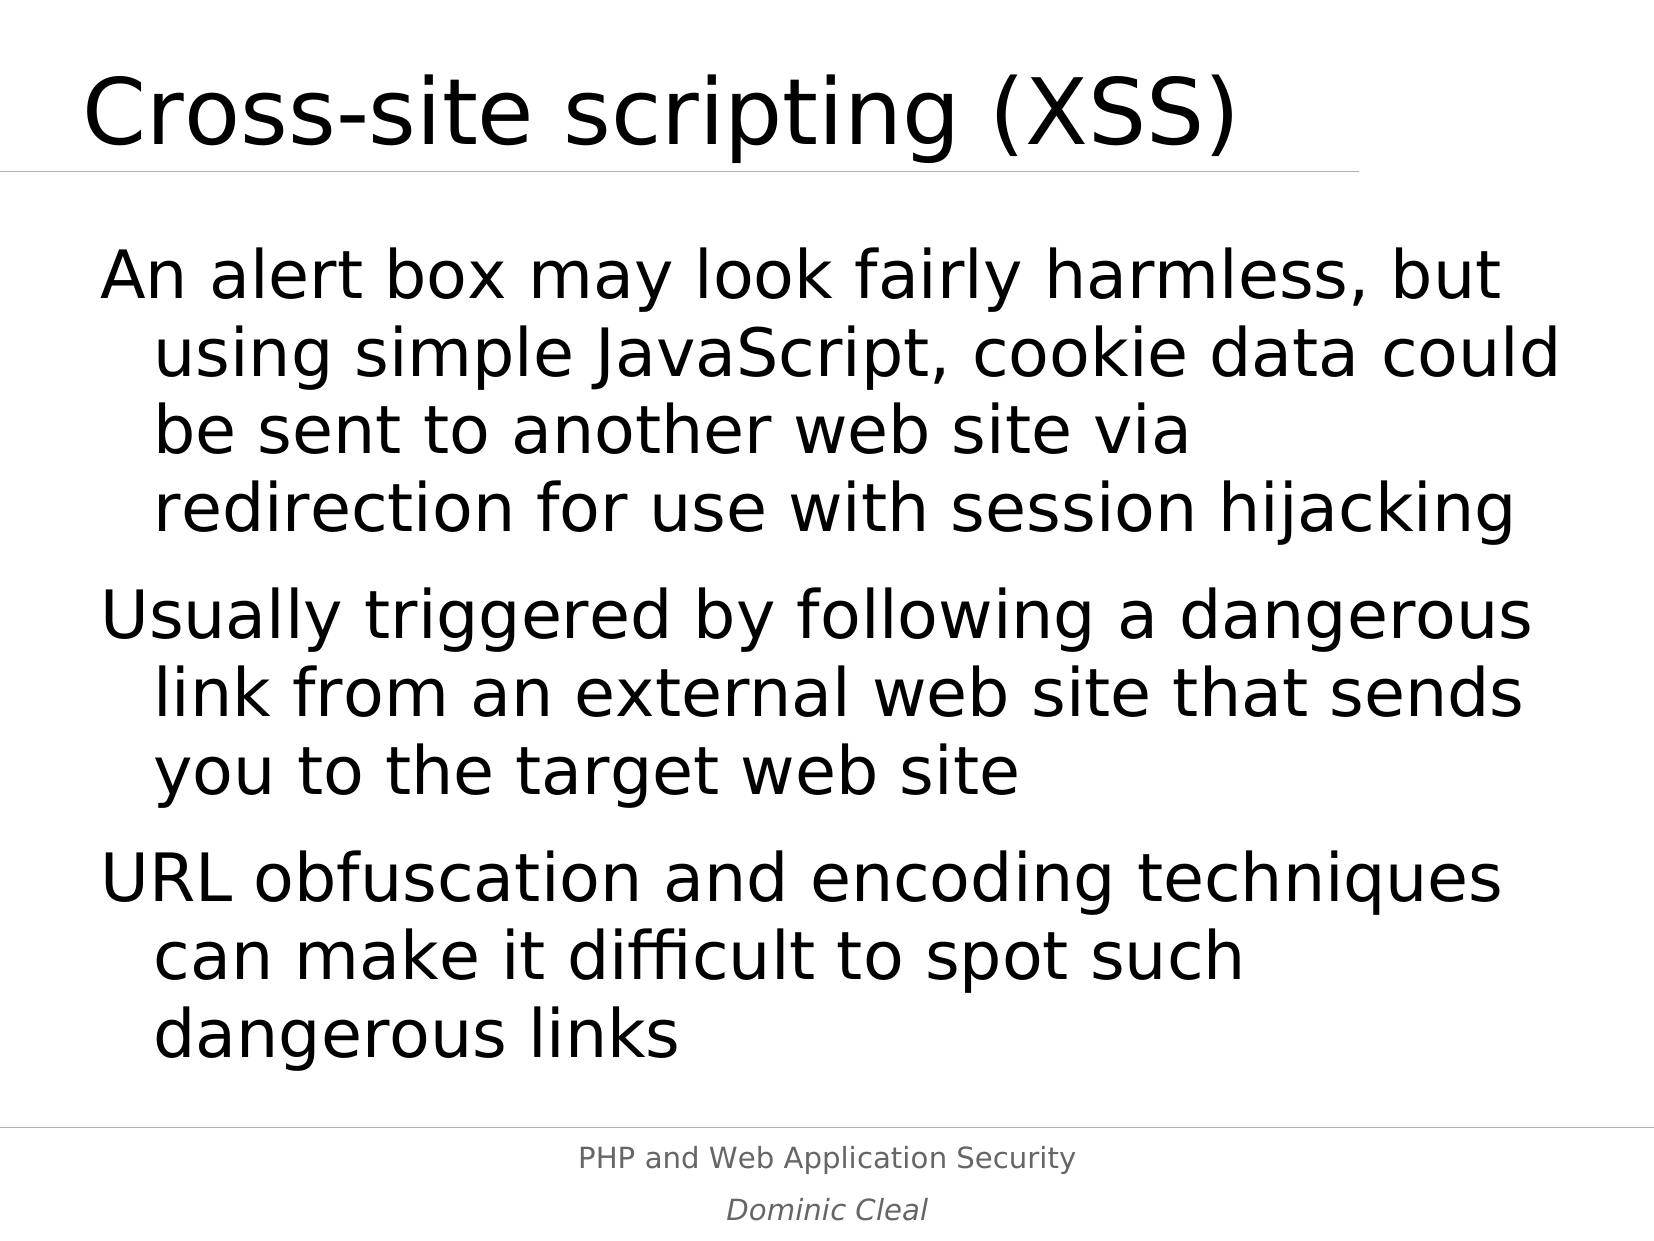

# Cross-site scripting (XSS)
An alert box may look fairly harmless, but using simple JavaScript, cookie data could be sent to another web site via redirection for use with session hijacking
Usually triggered by following a dangerous link from an external web site that sends you to the target web site
URL obfuscation and encoding techniques can make it difficult to spot such dangerous links
PHP and Web Application Security